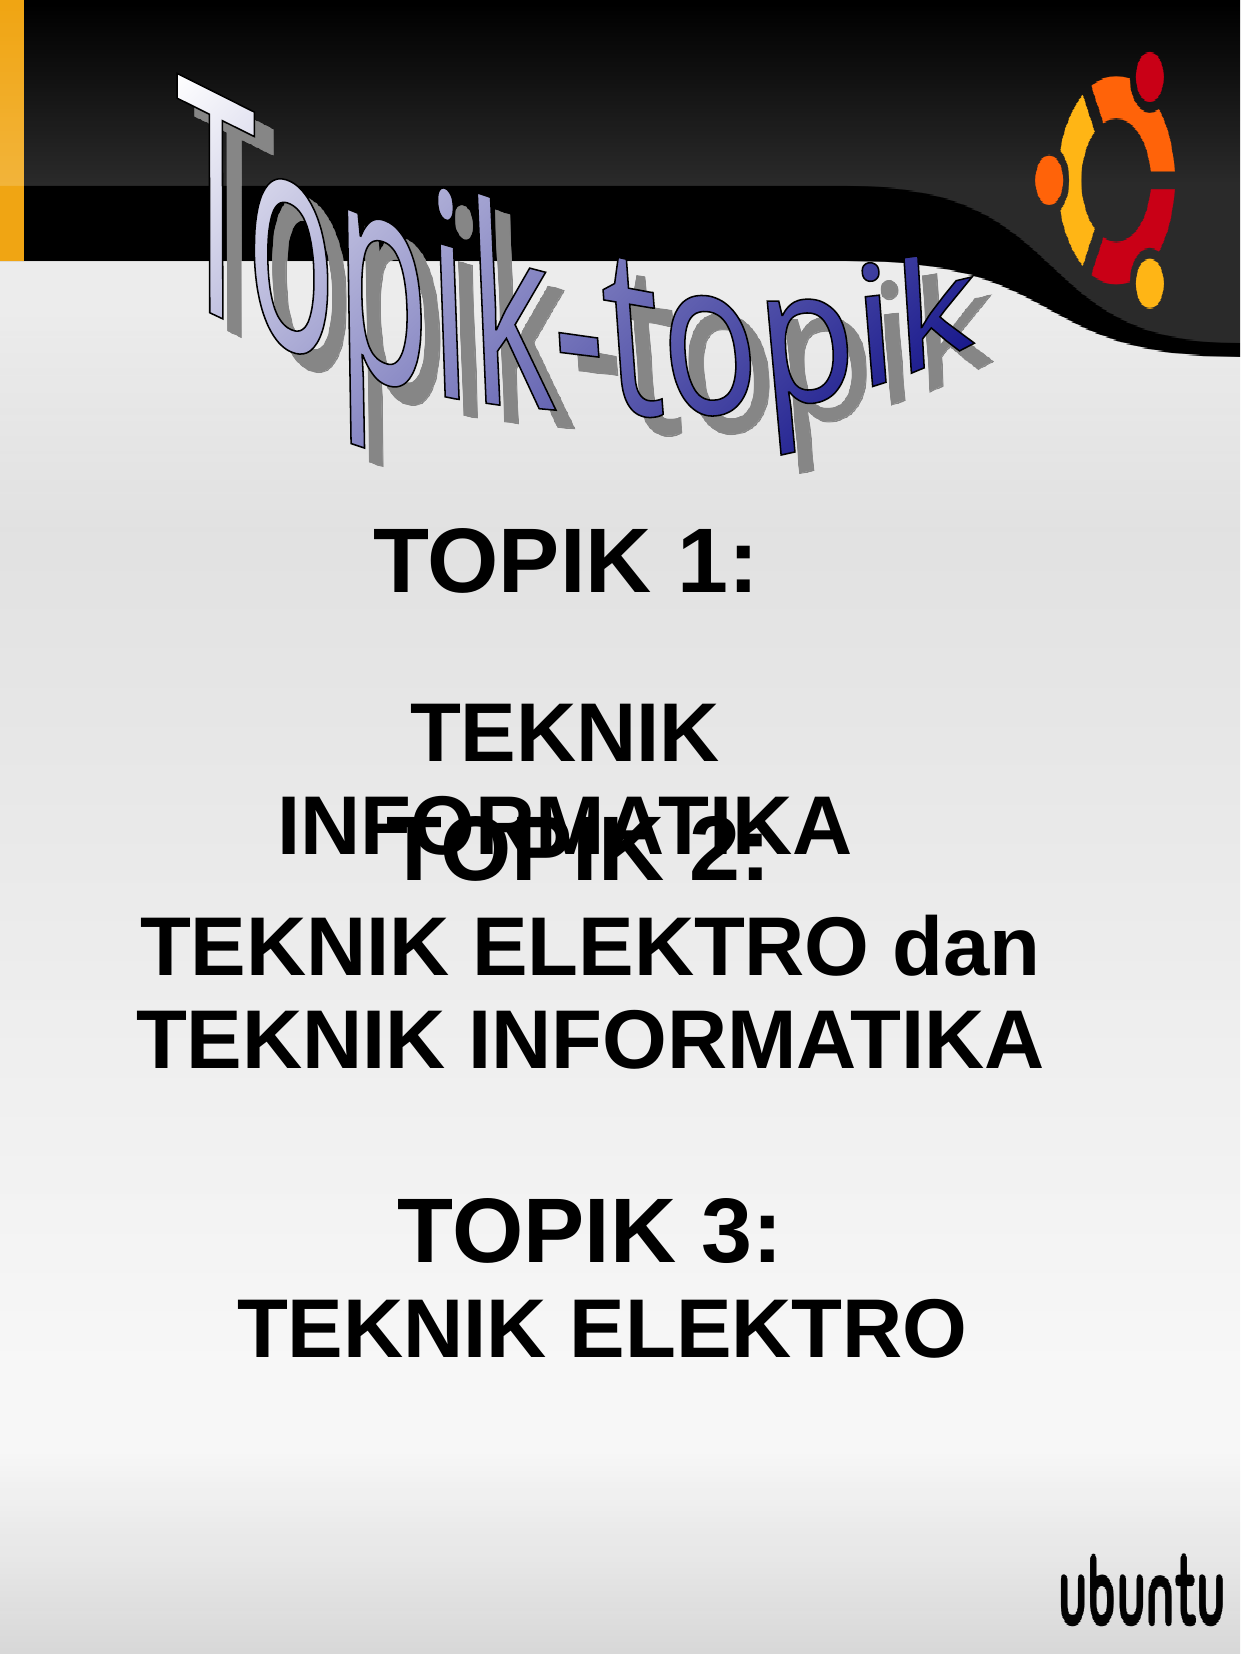

Topik-topik
TOPIK 1:
TOPIK 2:
TEKNIK ELEKTRO dan TEKNIK INFORMATIKA
TOPIK 3:
 TEKNIK ELEKTRO
TEKNIK INFORMATIKA